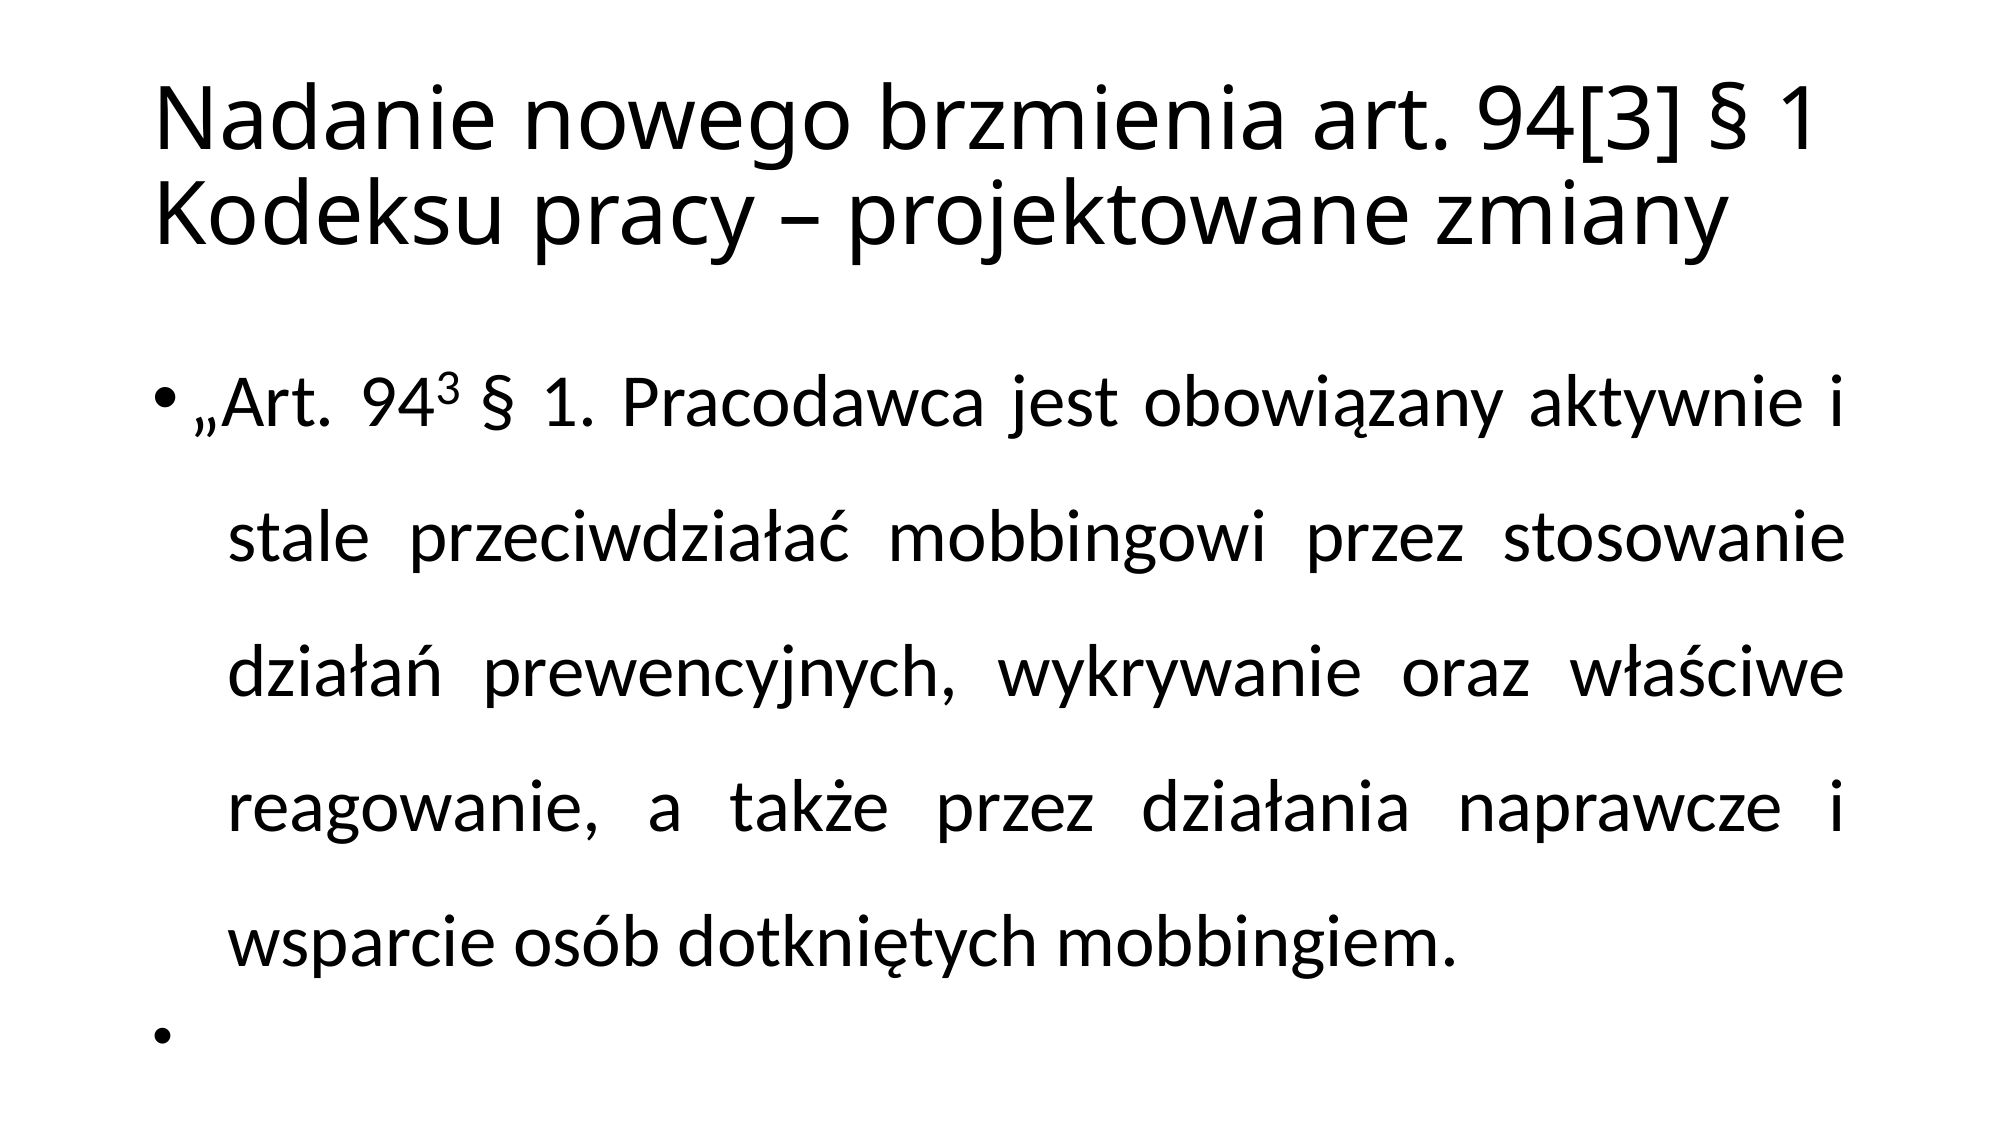

# Nadanie nowego brzmienia art. 94[3] § 1 Kodeksu pracy – projektowane zmiany
„Art. 943 § 1. Pracodawca jest obowiązany aktywnie i stale przeciwdziałać mobbingowi przez stosowanie działań prewencyjnych, wykrywanie oraz właściwe reagowanie, a także przez działania naprawcze i wsparcie osób dotkniętych mobbingiem.